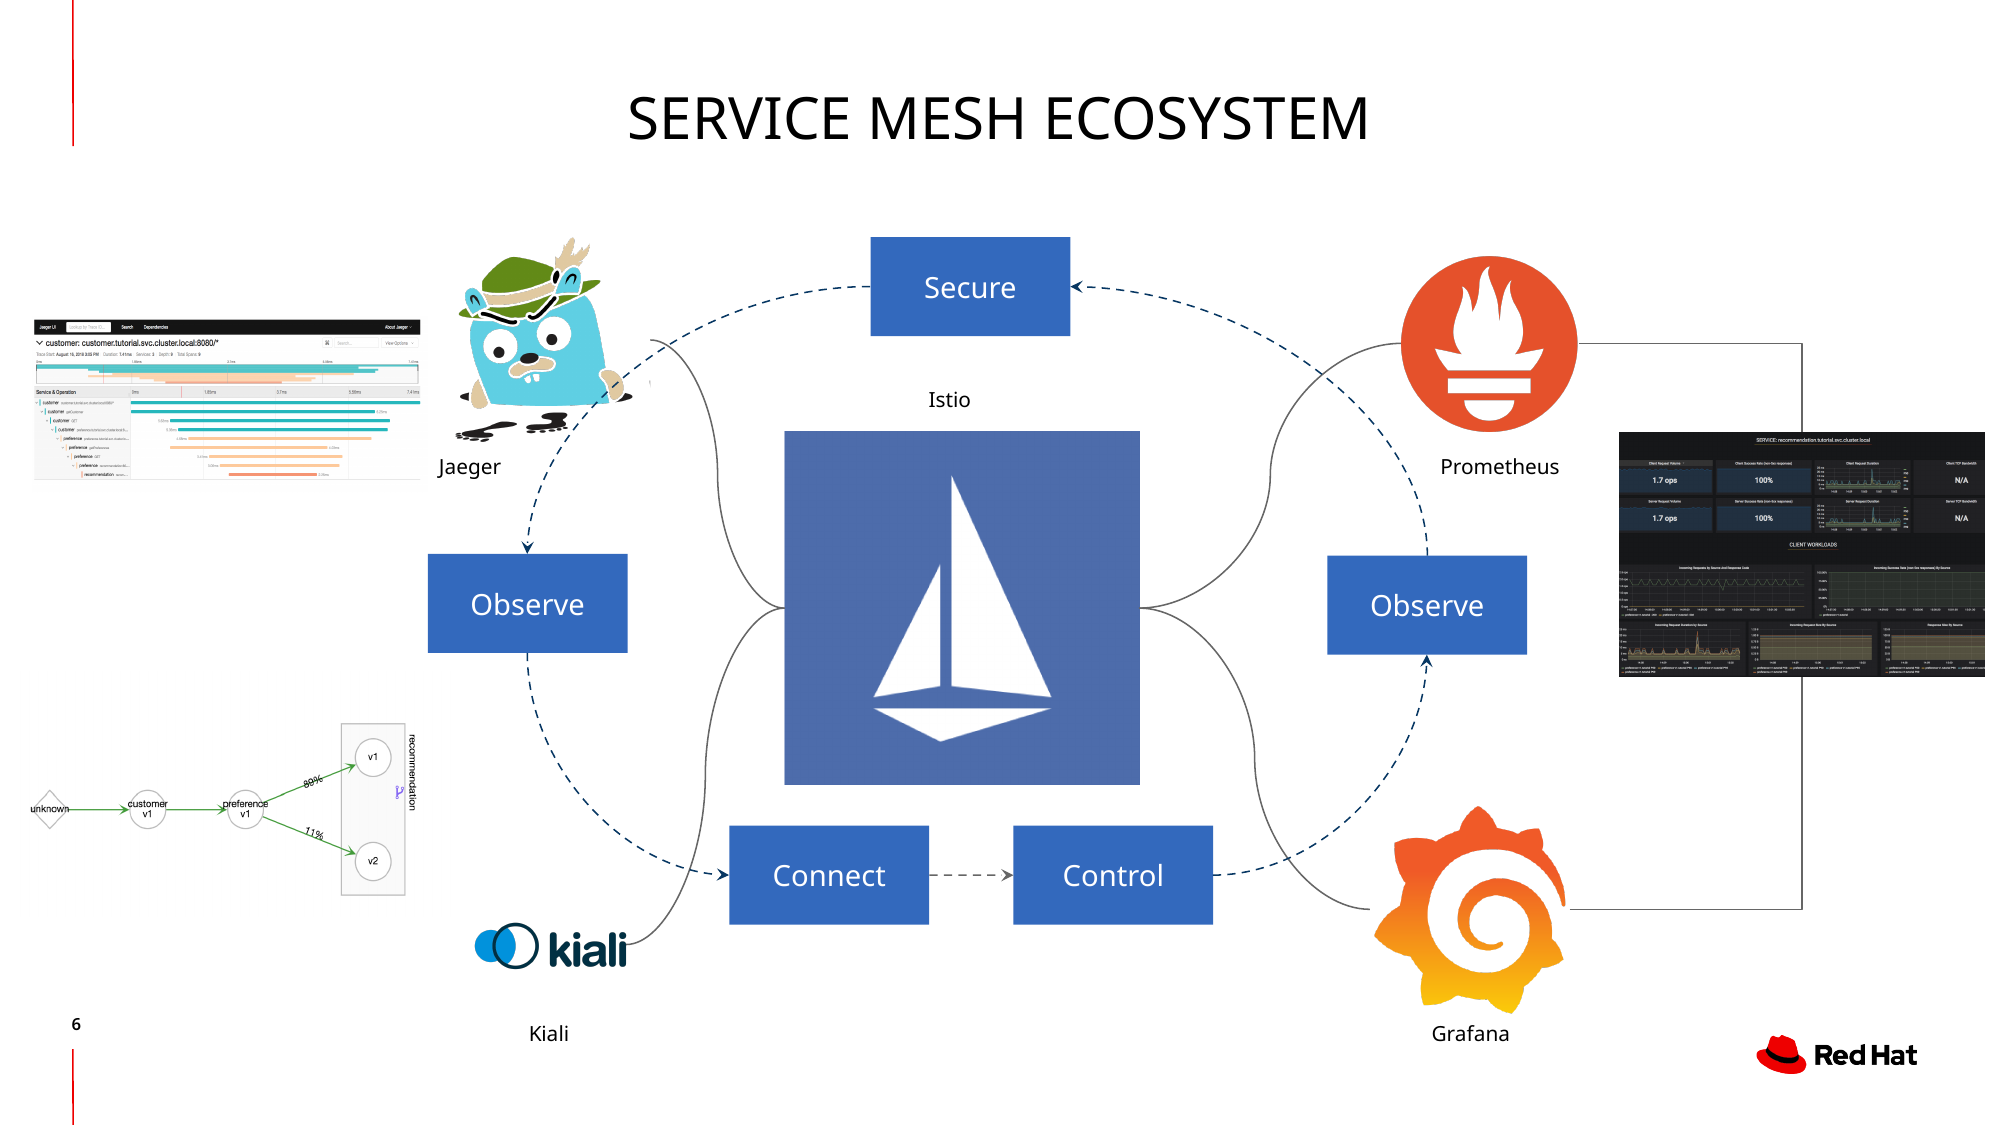

# SERVICE MESH ECOSYSTEM
Secure
Istio
Jaeger
Prometheus
Observe
Observe
Connect
Control
Kiali
Grafana